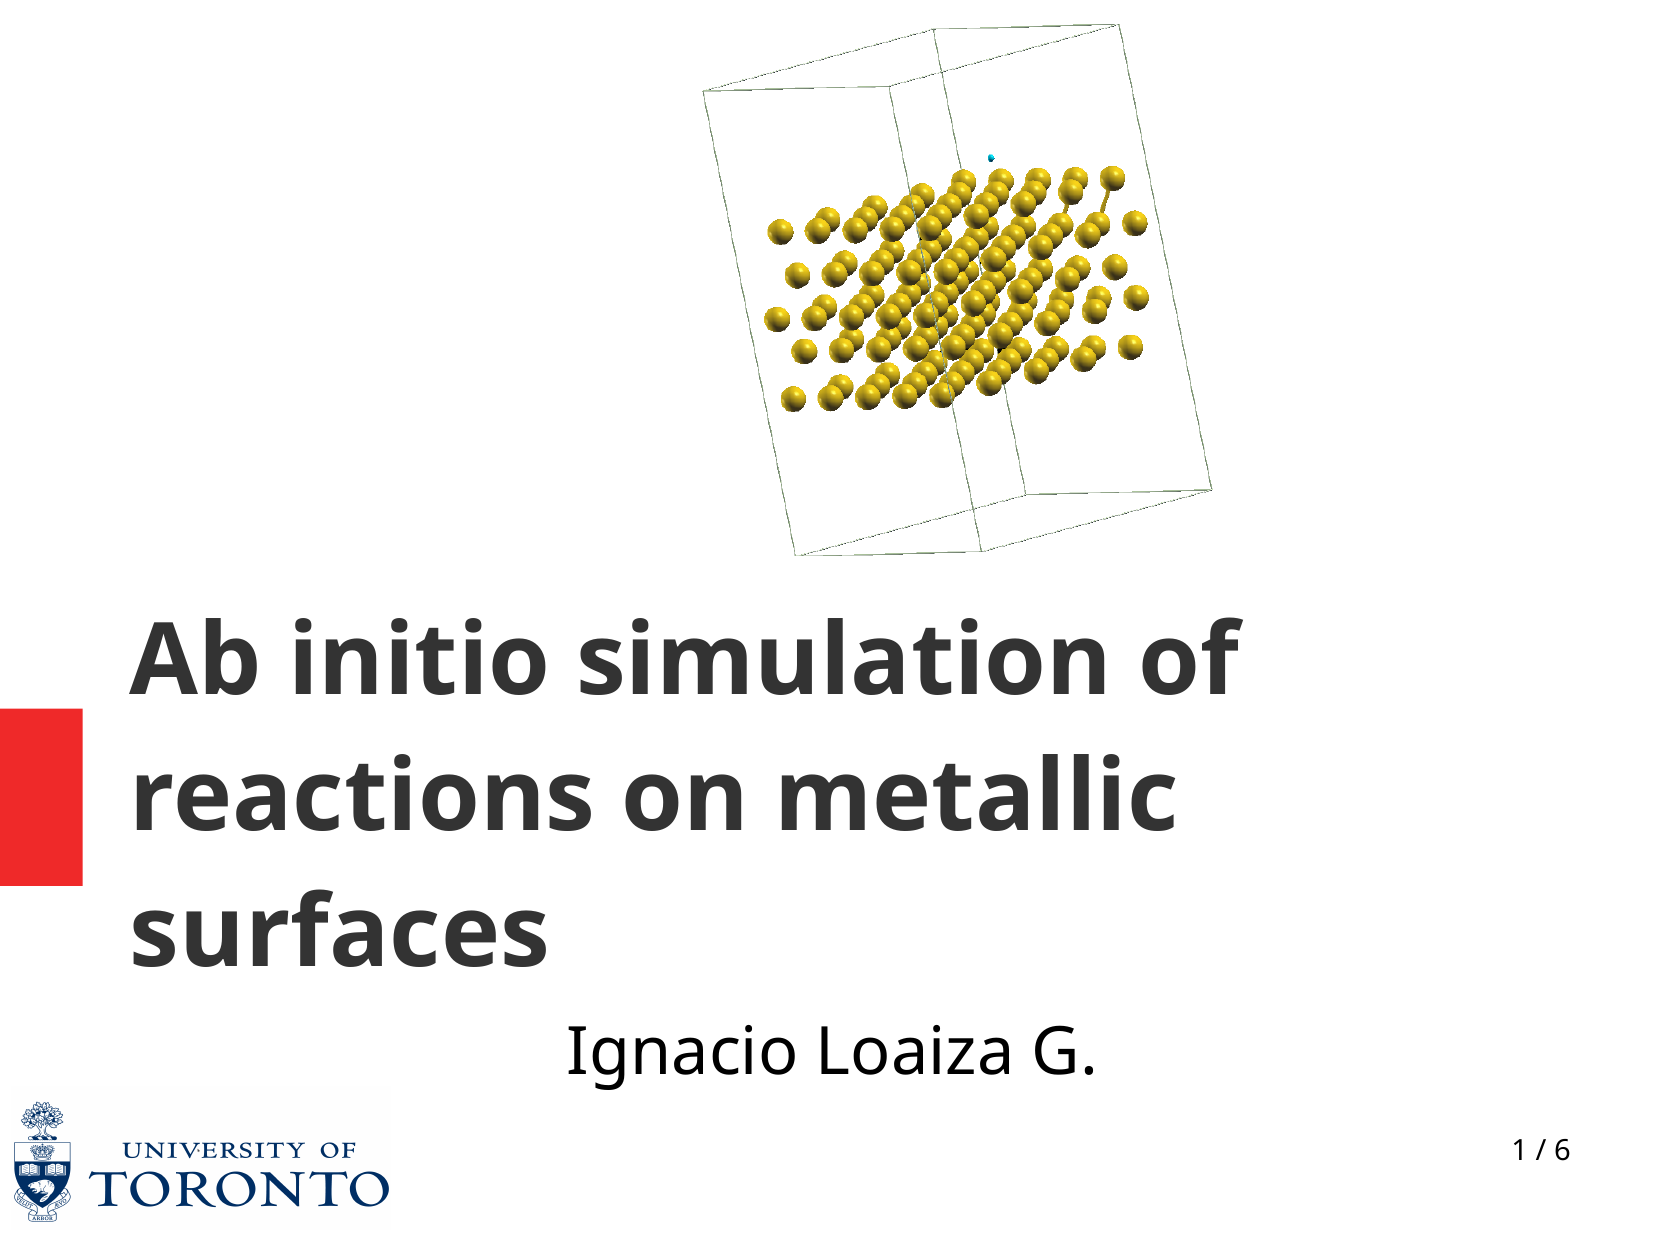

# Ab initio simulation of reactions on metallic surfaces
Ignacio Loaiza G.
1